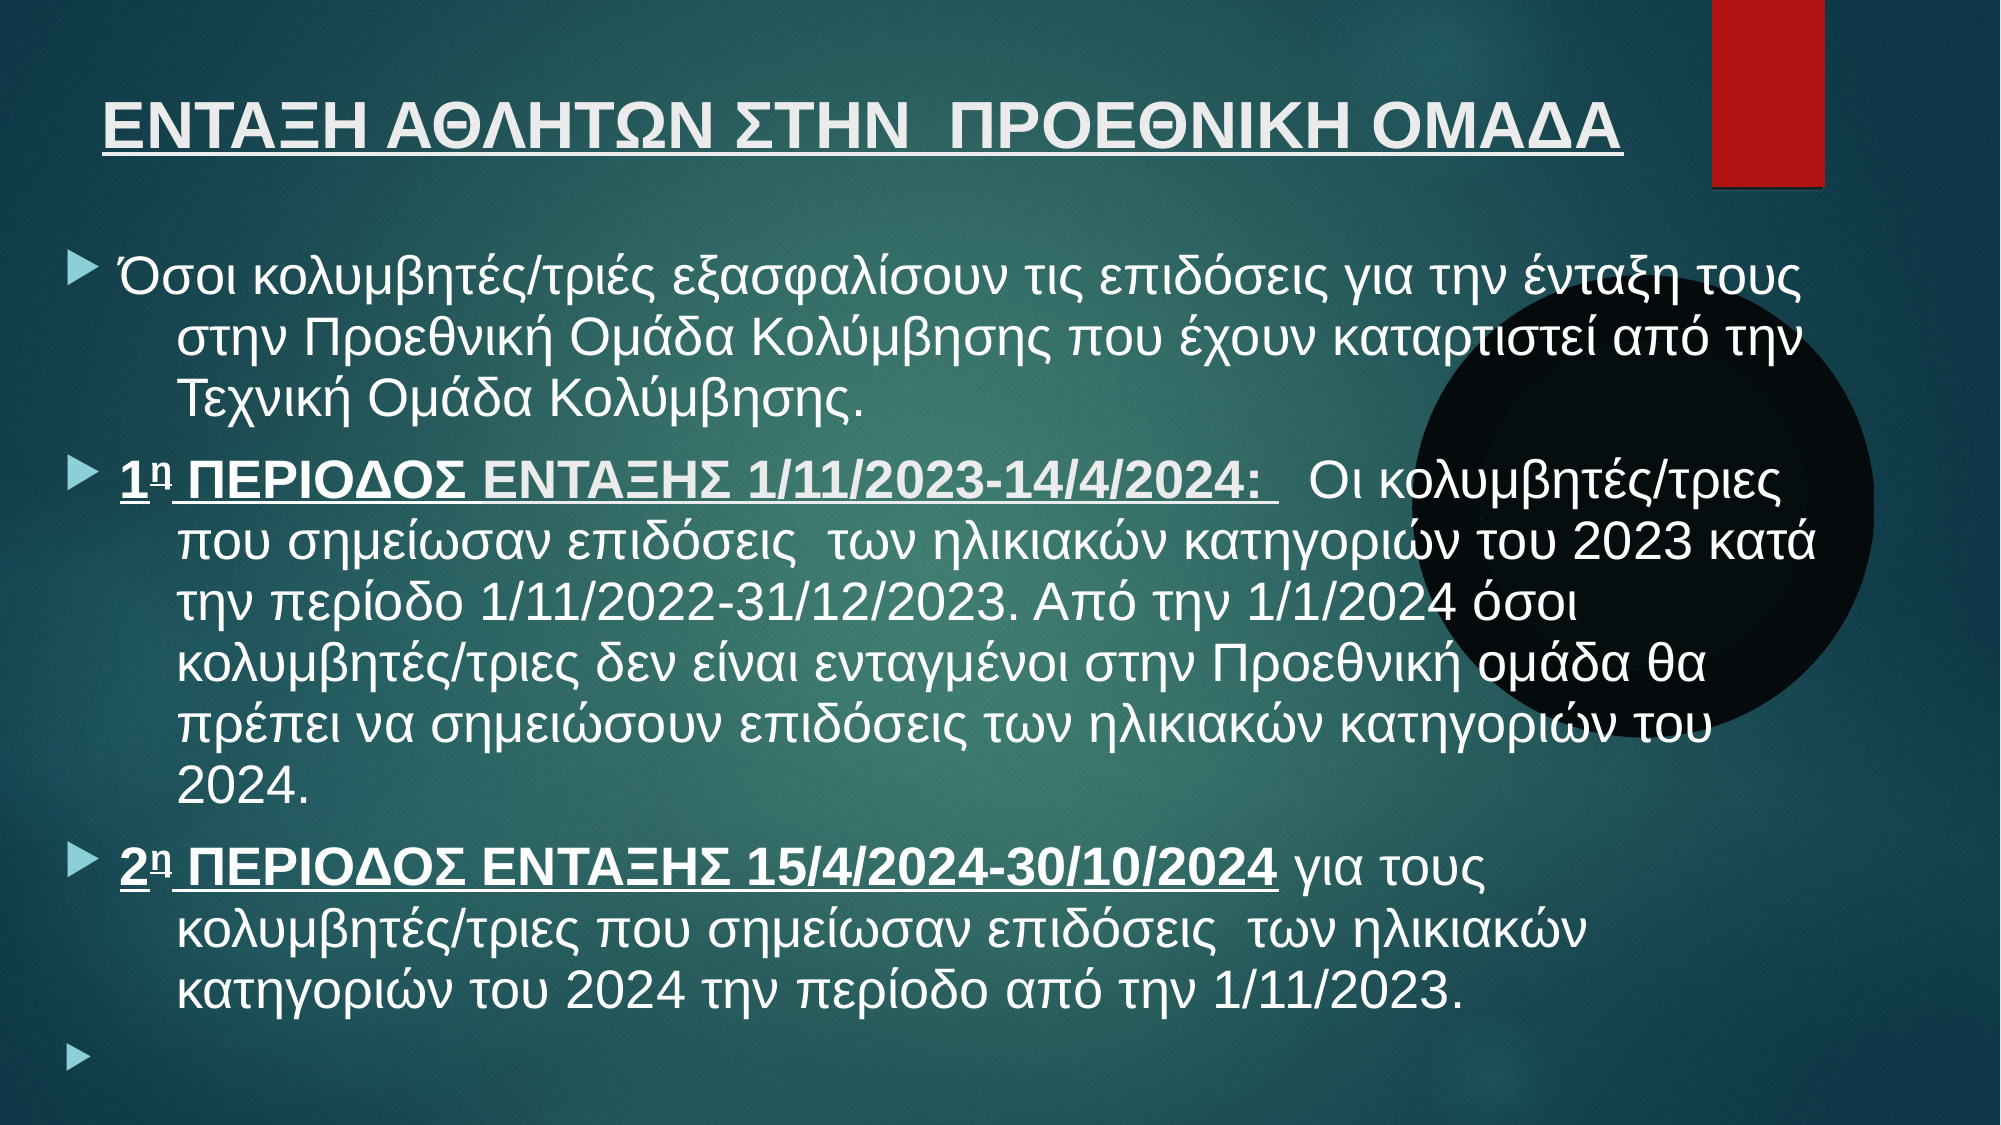

# ΕΝΤΑΞΗ ΑΘΛΗΤΩΝ ΣΤΗΝ ΠΡΟΕΘΝΙΚΗ ΟΜΑΔΑ
Όσοι κολυμβητές/τριές εξασφαλίσουν τις επιδόσεις για την ένταξη τους στην Προεθνική Ομάδα Κολύμβησης που έχουν καταρτιστεί από την Τεχνική Ομάδα Κολύμβησης.
1η ΠΕΡΙΟΔΟΣ ΕΝΤΑΞΗΣ 1/11/2023-14/4/2024: Οι κολυμβητές/τριες που σημείωσαν επιδόσεις των ηλικιακών κατηγοριών του 2023 κατά την περίοδο 1/11/2022-31/12/2023. Από την 1/1/2024 όσοι κολυμβητές/τριες δεν είναι ενταγμένοι στην Προεθνική ομάδα θα πρέπει να σημειώσουν επιδόσεις των ηλικιακών κατηγοριών του 2024.
2η ΠΕΡΙΟΔΟΣ ΕΝΤΑΞΗΣ 15/4/2024-30/10/2024 για τους κολυμβητές/τριες που σημείωσαν επιδόσεις των ηλικιακών κατηγοριών του 2024 την περίοδο από την 1/11/2023.